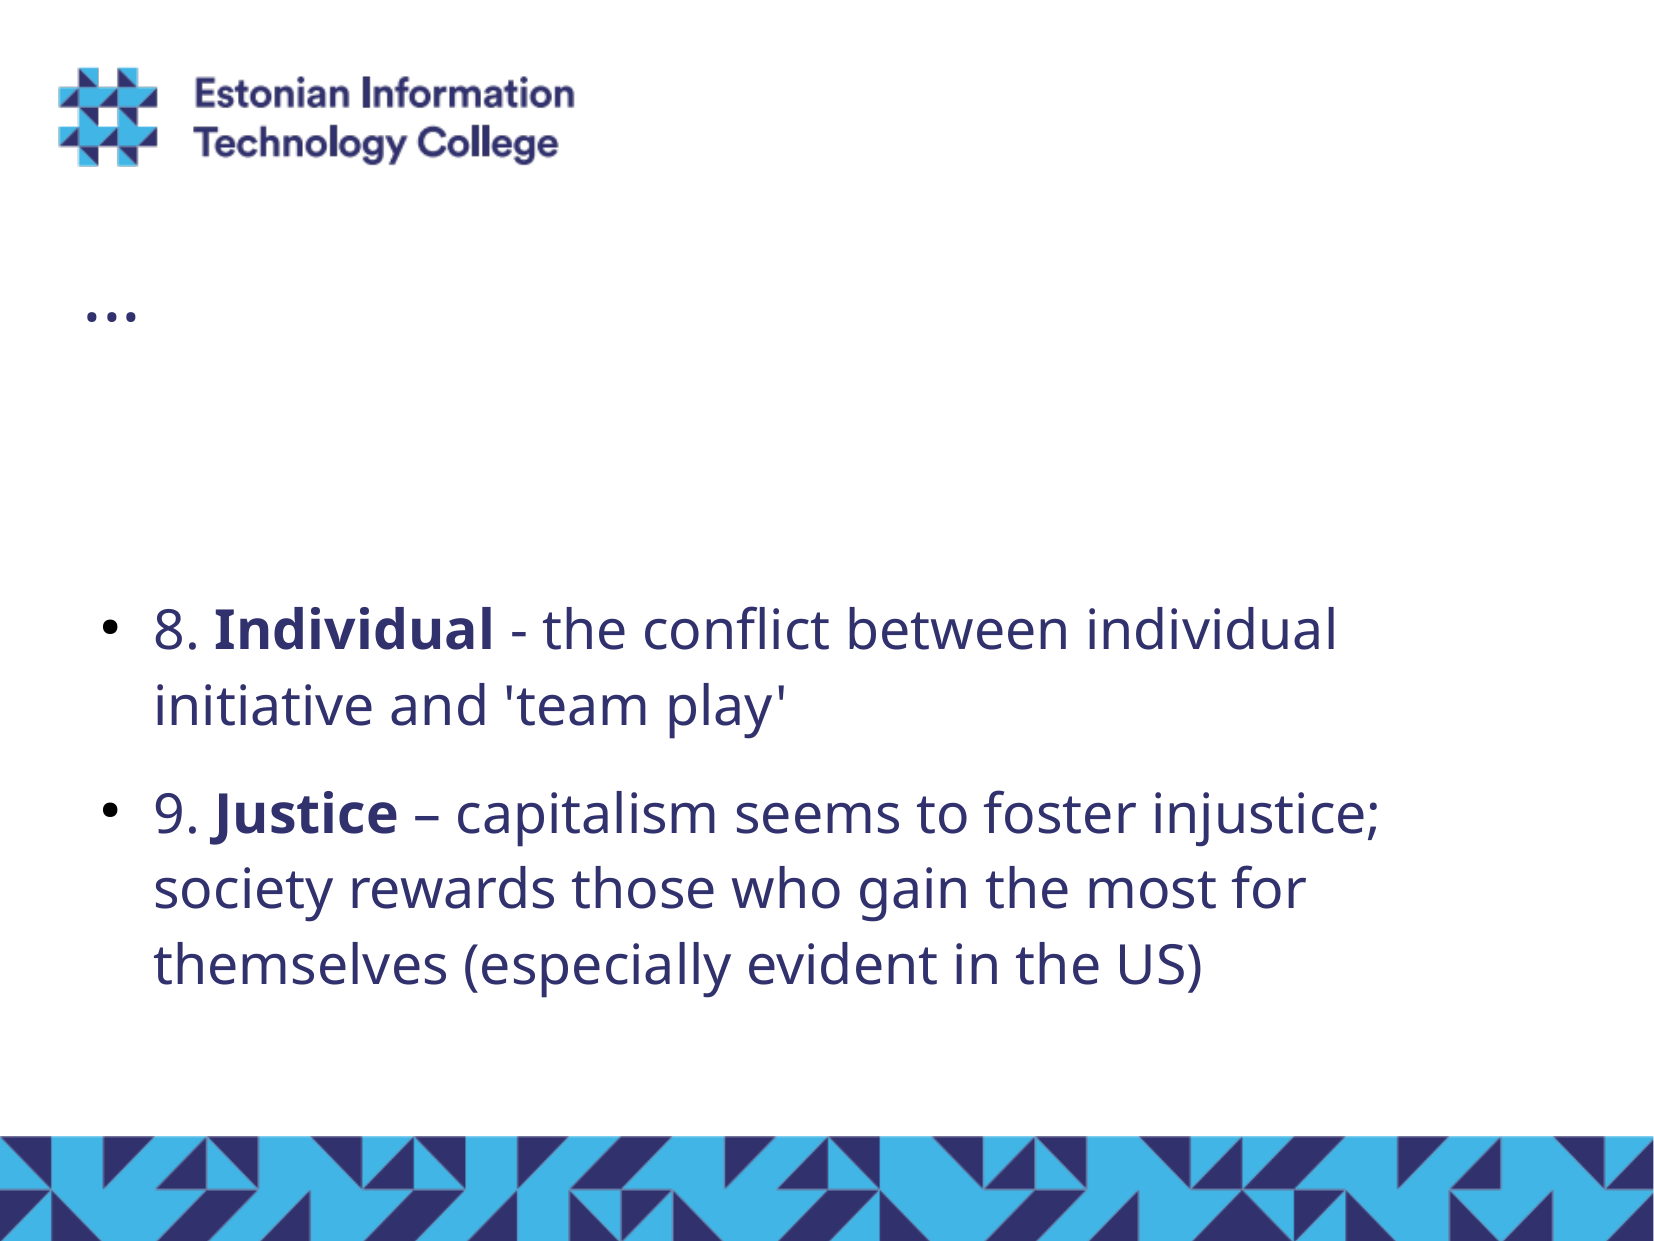

# ...
8. Individual - the conflict between individual initiative and 'team play'
9. Justice – capitalism seems to foster injustice; society rewards those who gain the most for themselves (especially evident in the US)